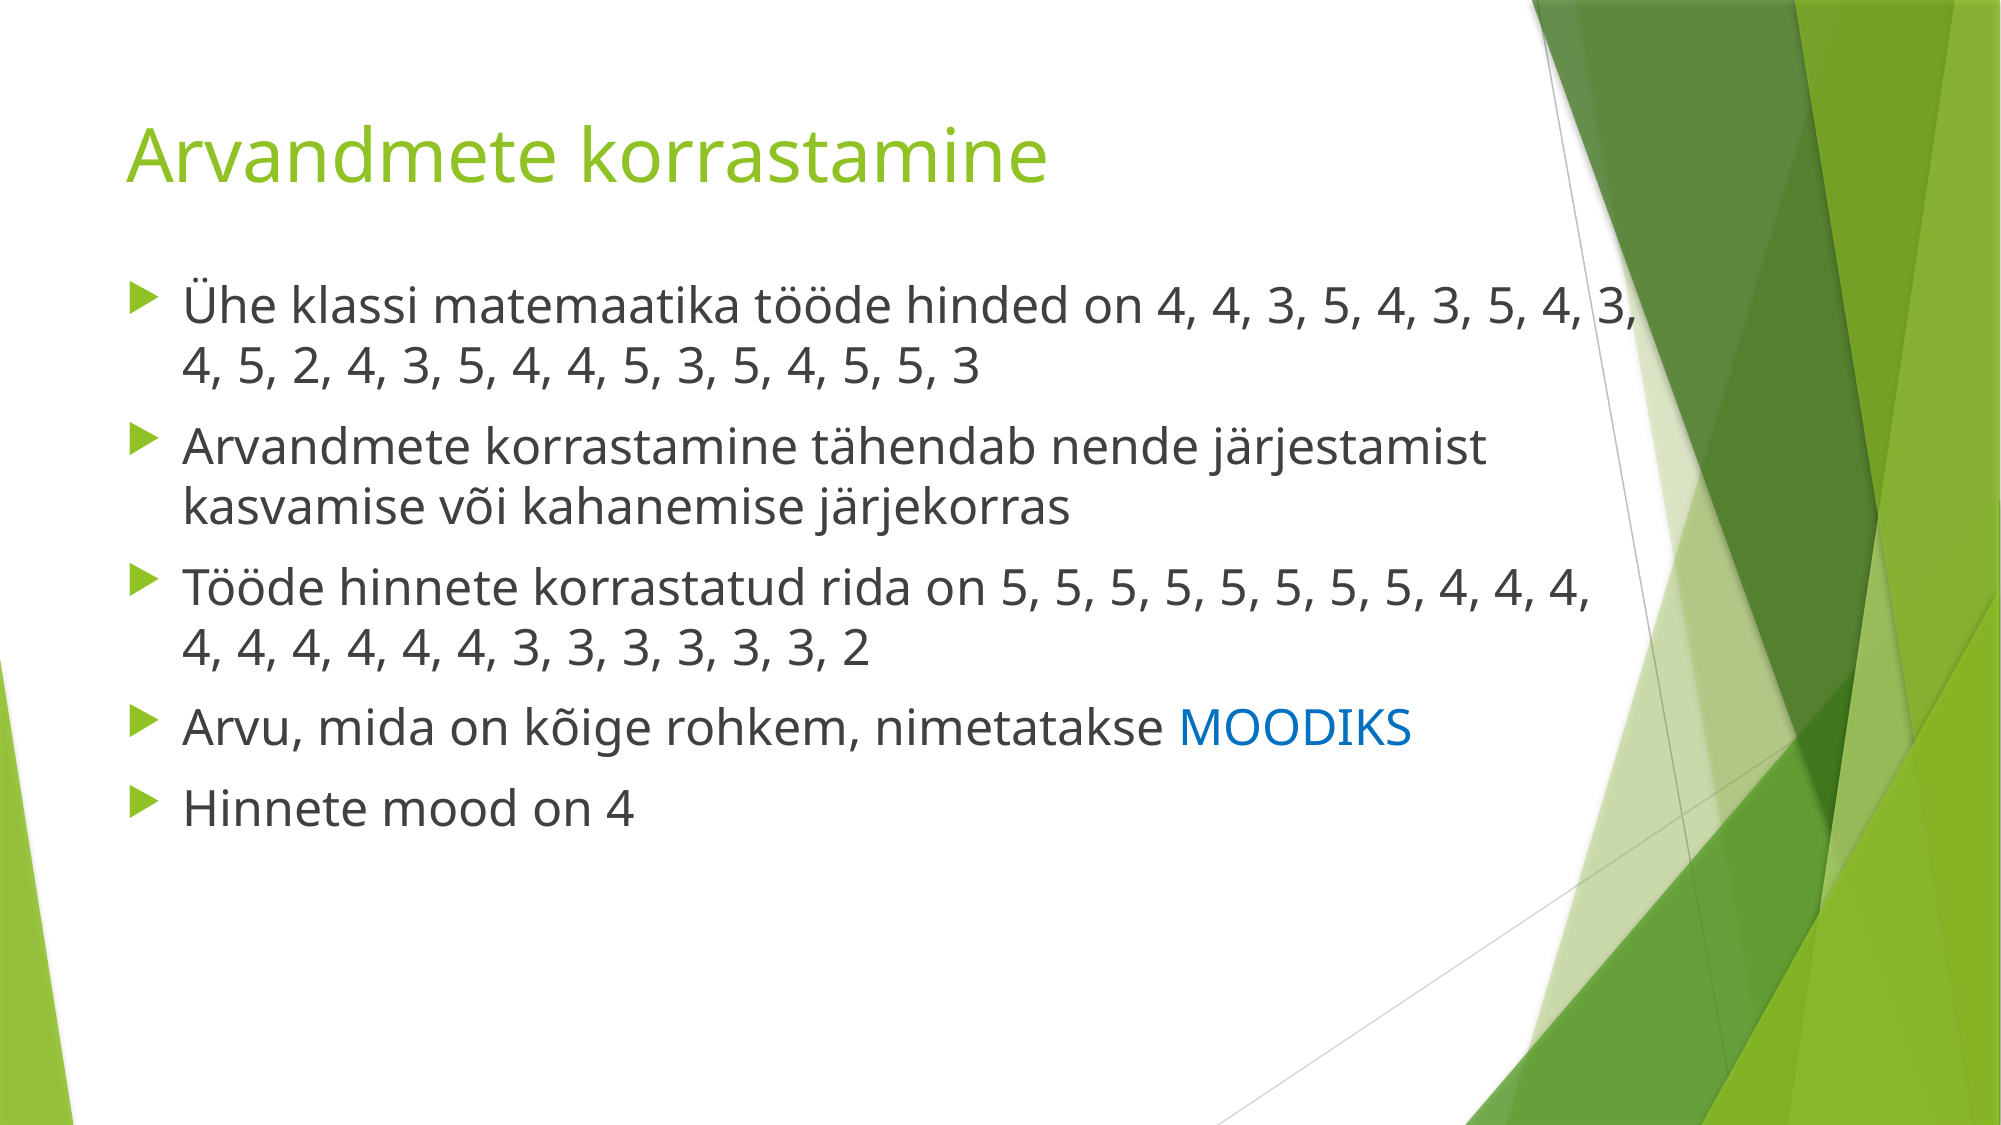

# Arvandmete korrastamine
Ühe klassi matemaatika tööde hinded on 4, 4, 3, 5, 4, 3, 5, 4, 3, 4, 5, 2, 4, 3, 5, 4, 4, 5, 3, 5, 4, 5, 5, 3
Arvandmete korrastamine tähendab nende järjestamist kasvamise või kahanemise järjekorras
Tööde hinnete korrastatud rida on 5, 5, 5, 5, 5, 5, 5, 5, 4, 4, 4, 4, 4, 4, 4, 4, 4, 3, 3, 3, 3, 3, 3, 2
Arvu, mida on kõige rohkem, nimetatakse MOODIKS
Hinnete mood on 4